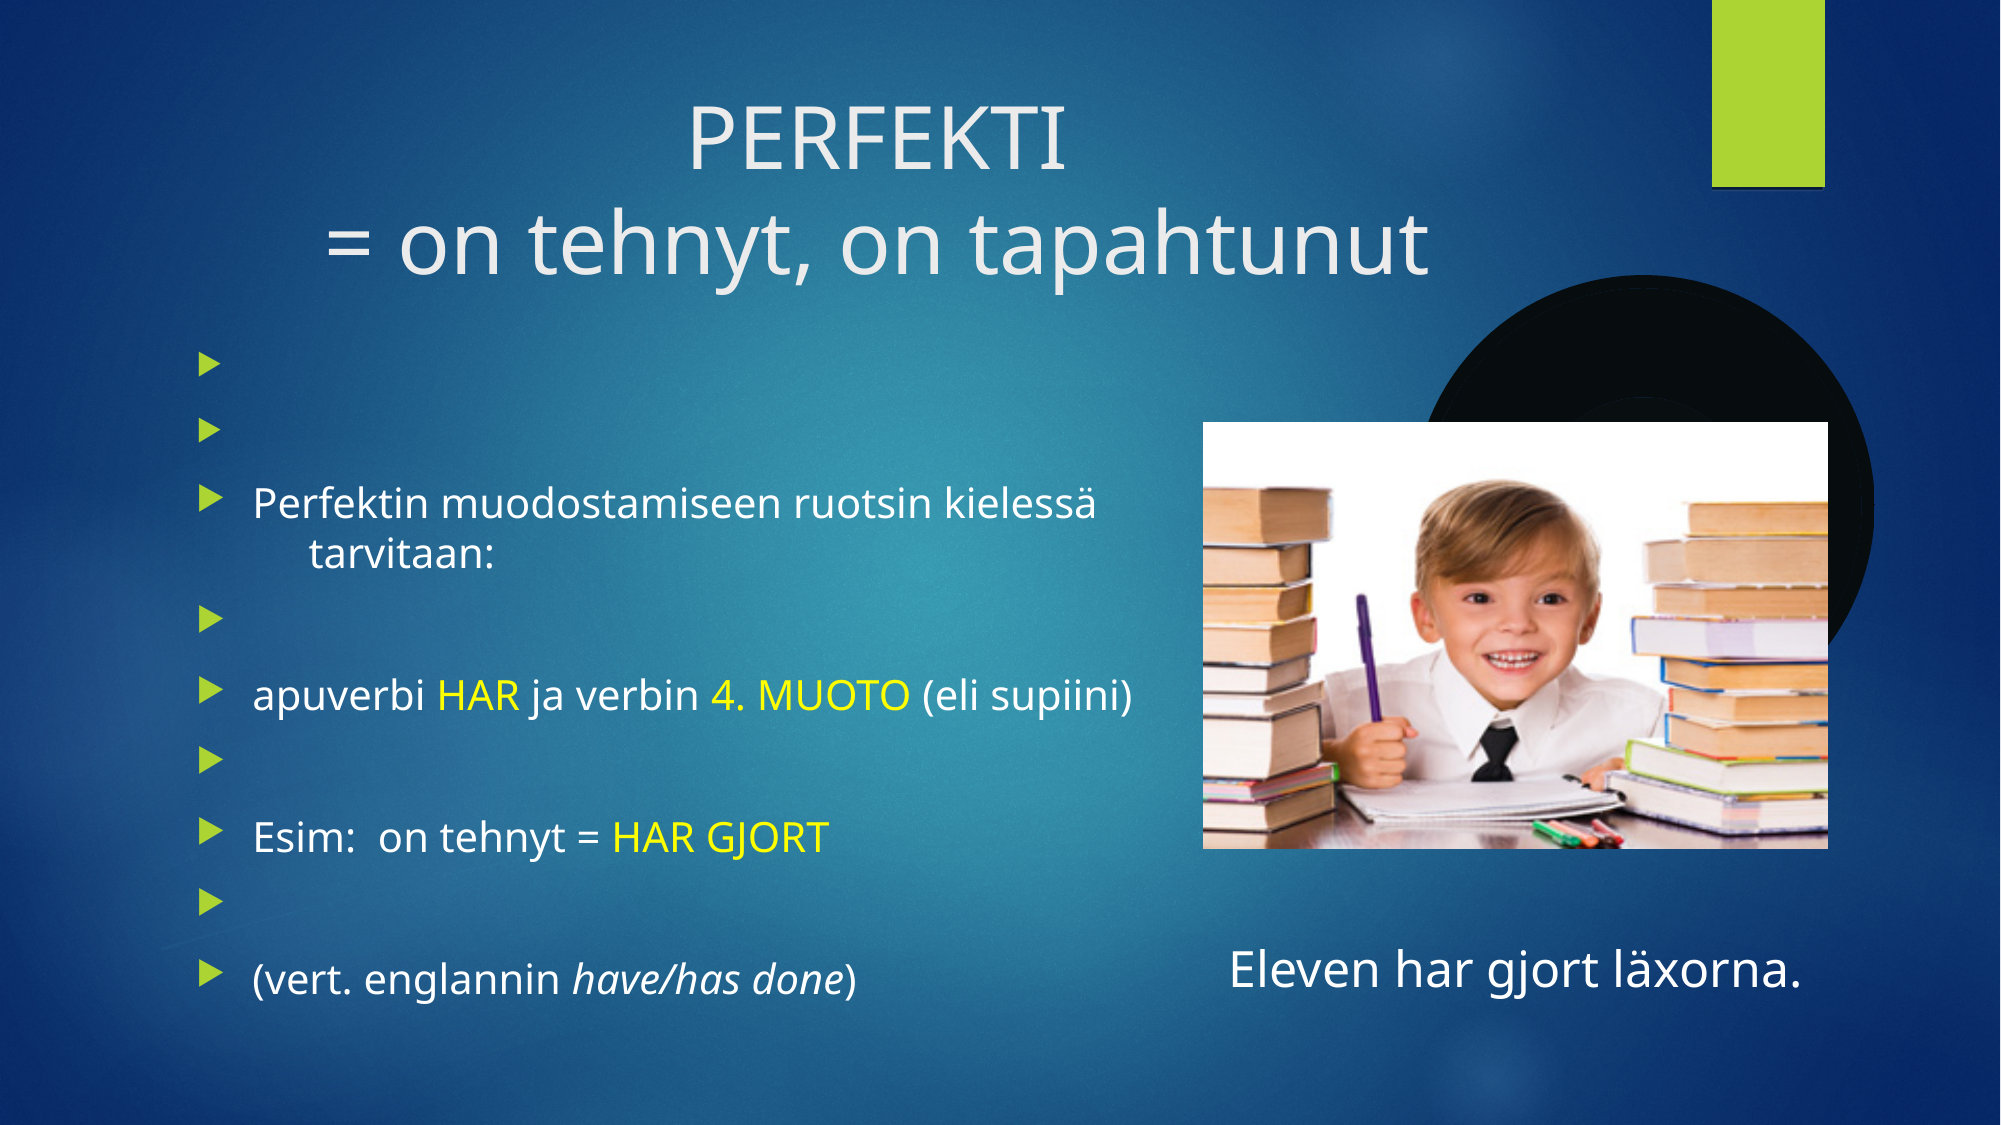

# PERFEKTI = on tehnyt, on tapahtunut
Perfektin muodostamiseen ruotsin kielessä tarvitaan:
apuverbi HAR ja verbin 4. MUOTO (eli supiini)
Esim: on tehnyt = HAR GJORT
(vert. englannin have/has done)
Eleven har gjort läxorna.